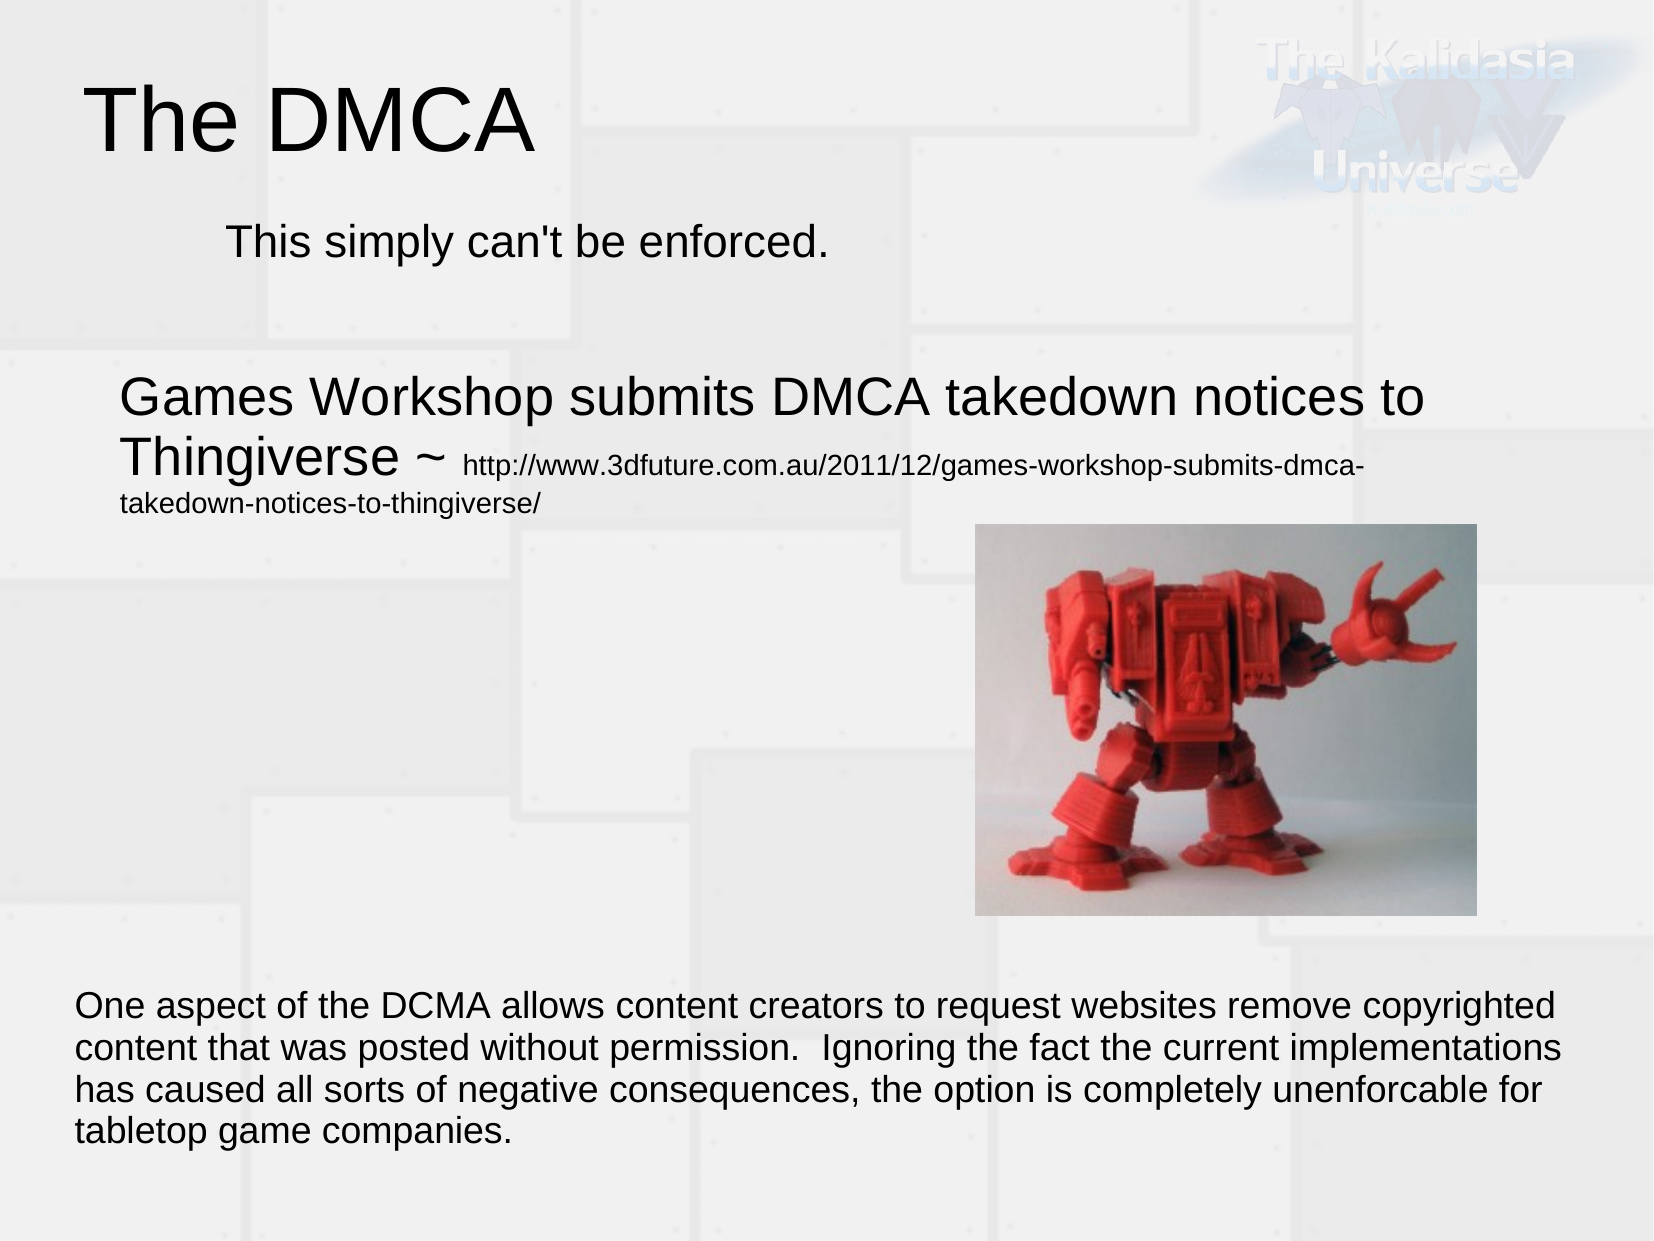

# The DMCA
This simply can't be enforced.
Games Workshop submits DMCA takedown notices to Thingiverse ~ http://www.3dfuture.com.au/2011/12/games-workshop-submits-dmca-takedown-notices-to-thingiverse/
One aspect of the DCMA allows content creators to request websites remove copyrighted content that was posted without permission. Ignoring the fact the current implementations has caused all sorts of negative consequences, the option is completely unenforcable for tabletop game companies.